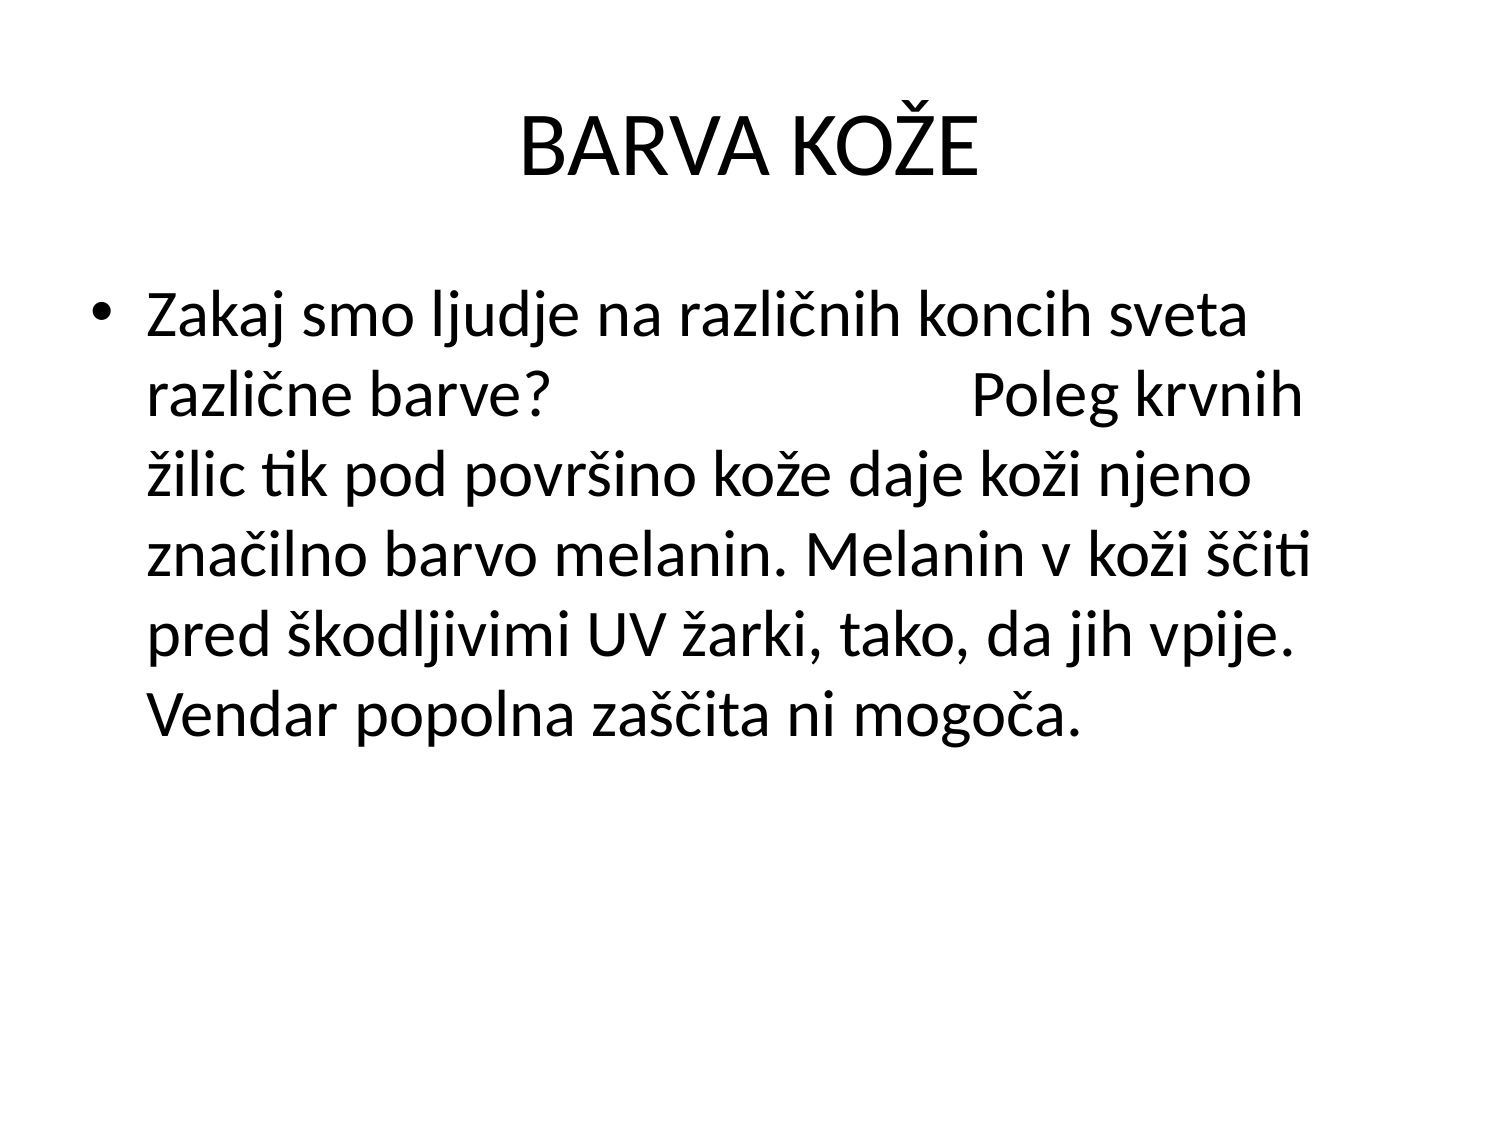

# BARVA KOŽE
Zakaj smo ljudje na različnih koncih sveta različne barve?					 Poleg krvnih žilic tik pod površino kože daje koži njeno značilno barvo melanin. Melanin v koži ščiti pred škodljivimi UV žarki, tako, da jih vpije. Vendar popolna zaščita ni mogoča.